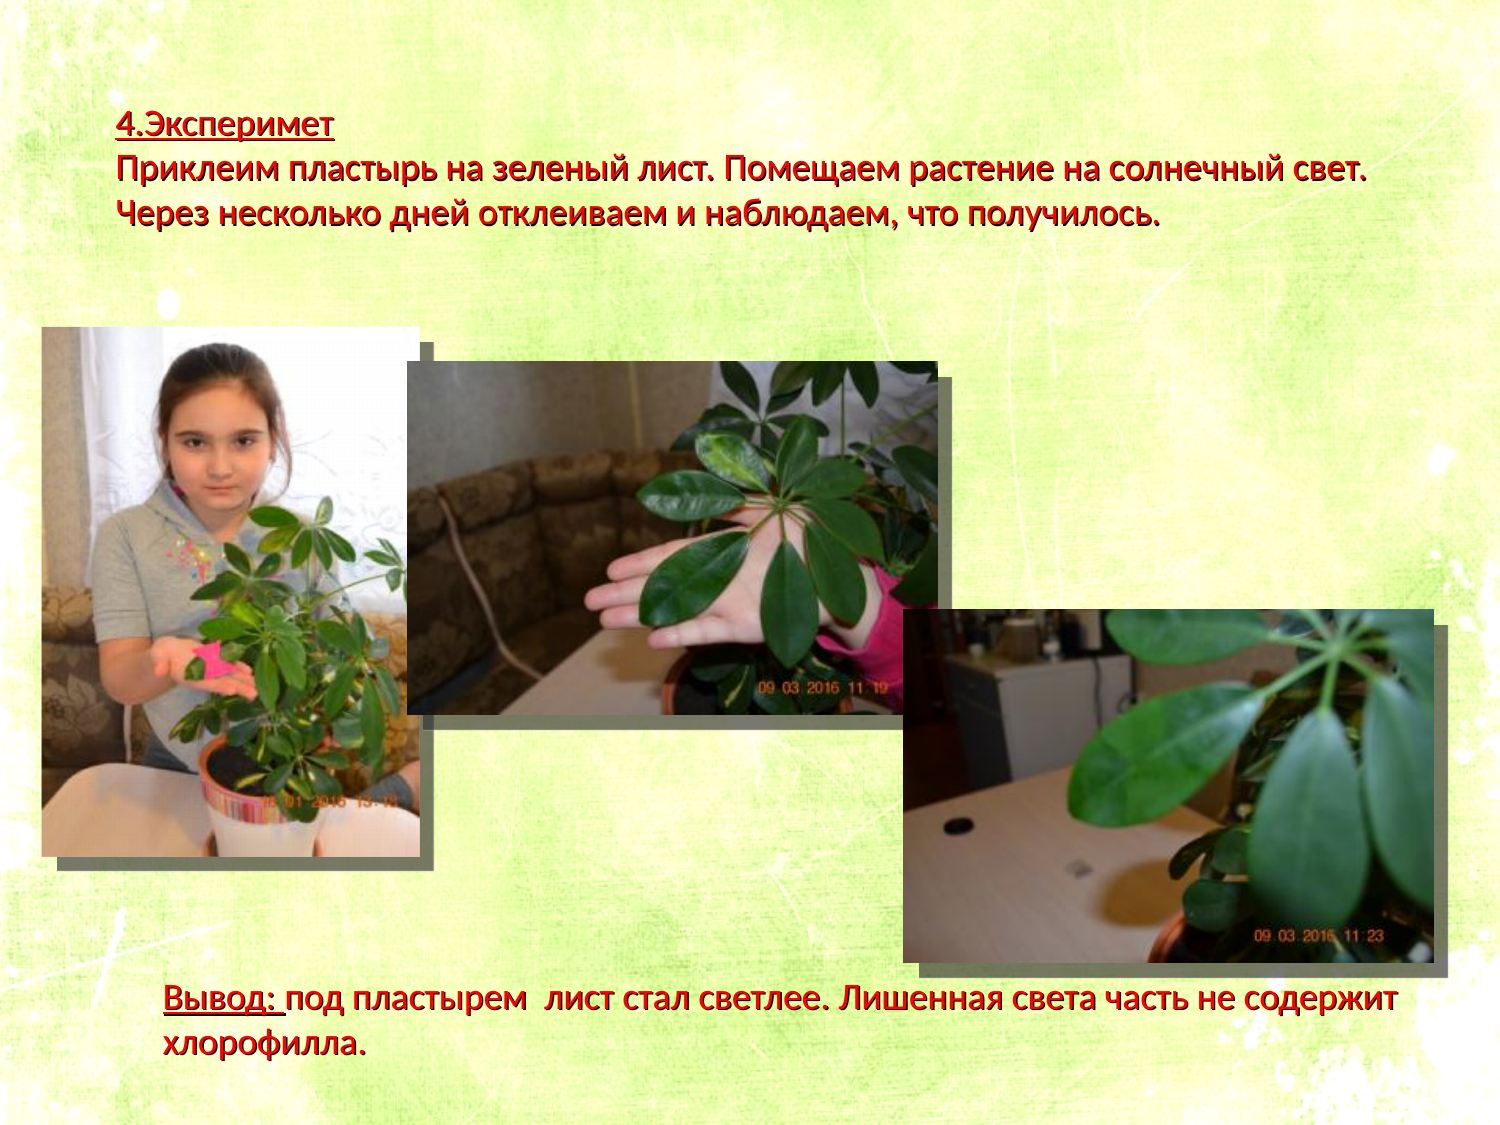

4.Эксперимет
Приклеим пластырь на зеленый лист. Помещаем растение на солнечный свет. Через несколько дней отклеиваем и наблюдаем, что получилось.
Вывод: под пластырем лист стал светлее. Лишенная света часть не содержит хлорофилла.